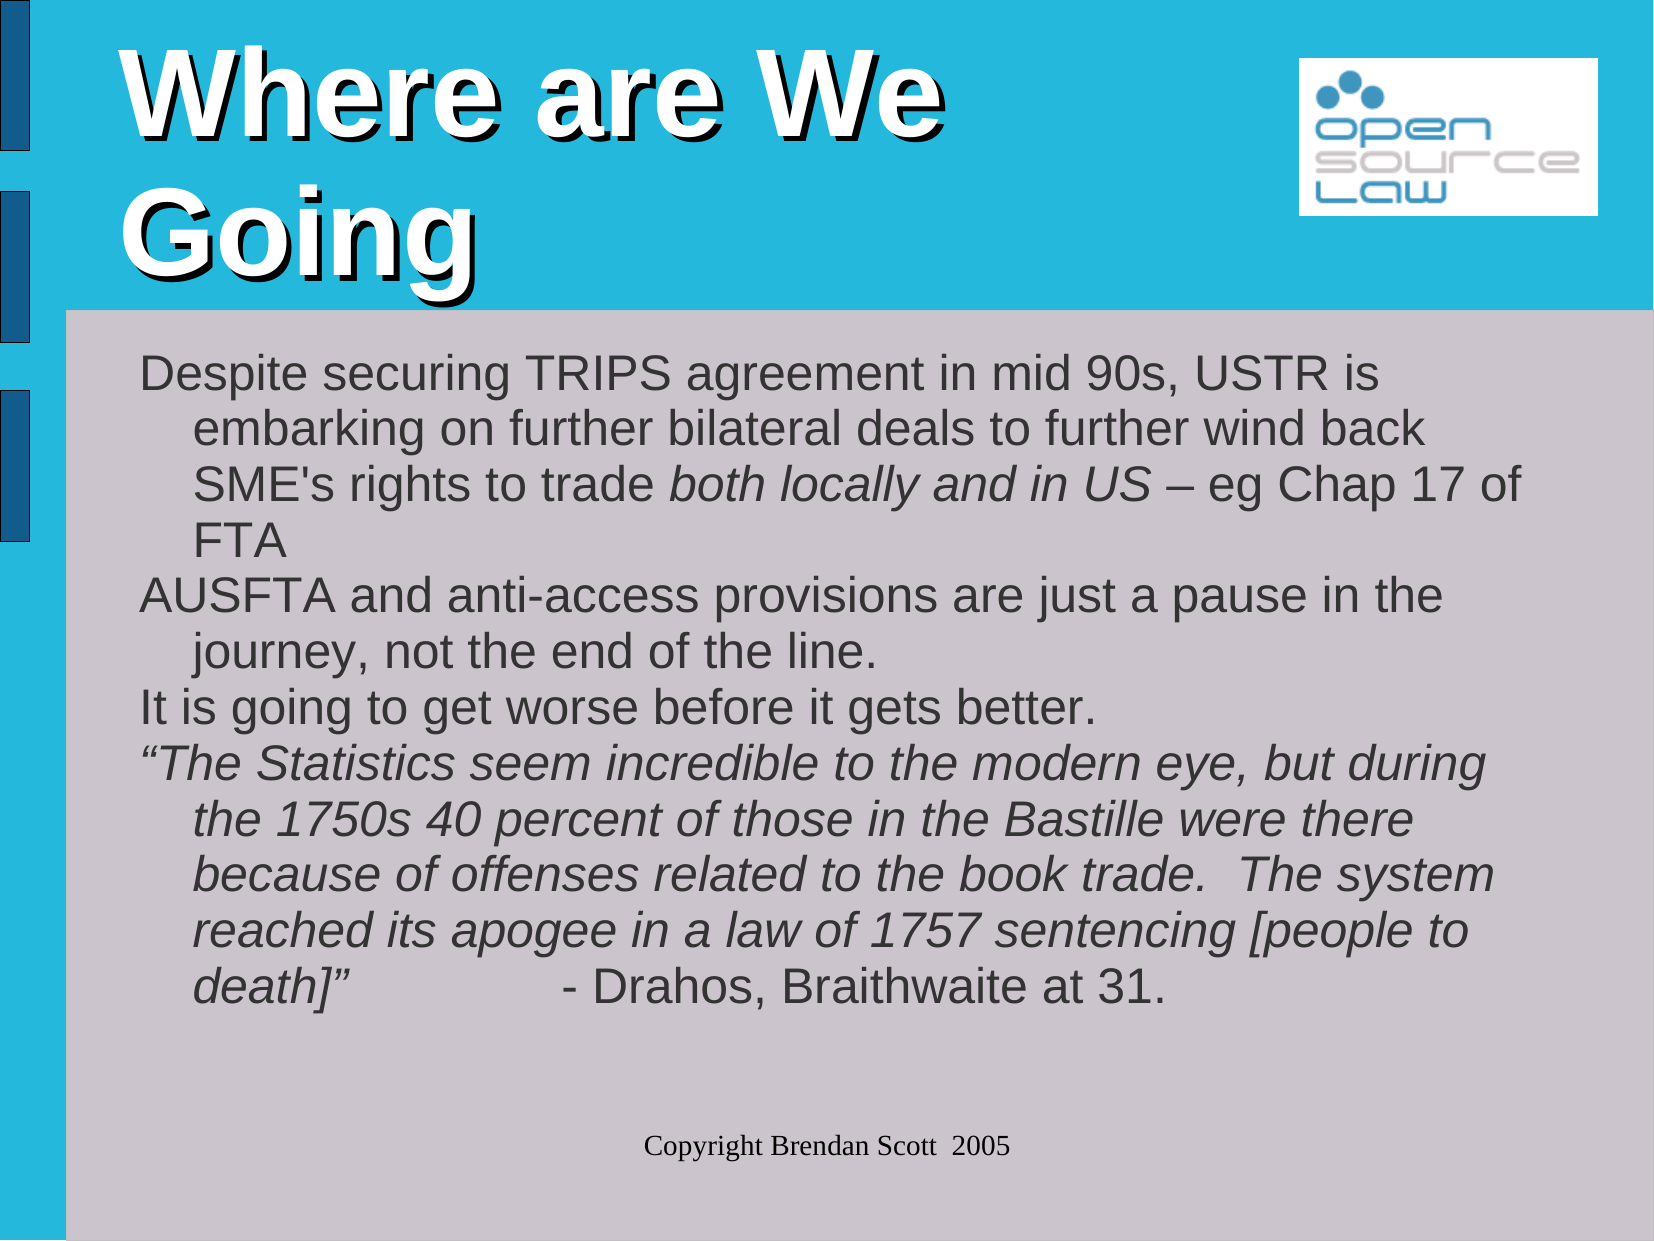

# Where are We Going
Despite securing TRIPS agreement in mid 90s, USTR is embarking on further bilateral deals to further wind back SME's rights to trade both locally and in US – eg Chap 17 of FTA
AUSFTA and anti-access provisions are just a pause in the journey, not the end of the line.
It is going to get worse before it gets better.
“The Statistics seem incredible to the modern eye, but during the 1750s 40 percent of those in the Bastille were there because of offenses related to the book trade. The system reached its apogee in a law of 1757 sentencing [people to death]” 			- Drahos, Braithwaite at 31.